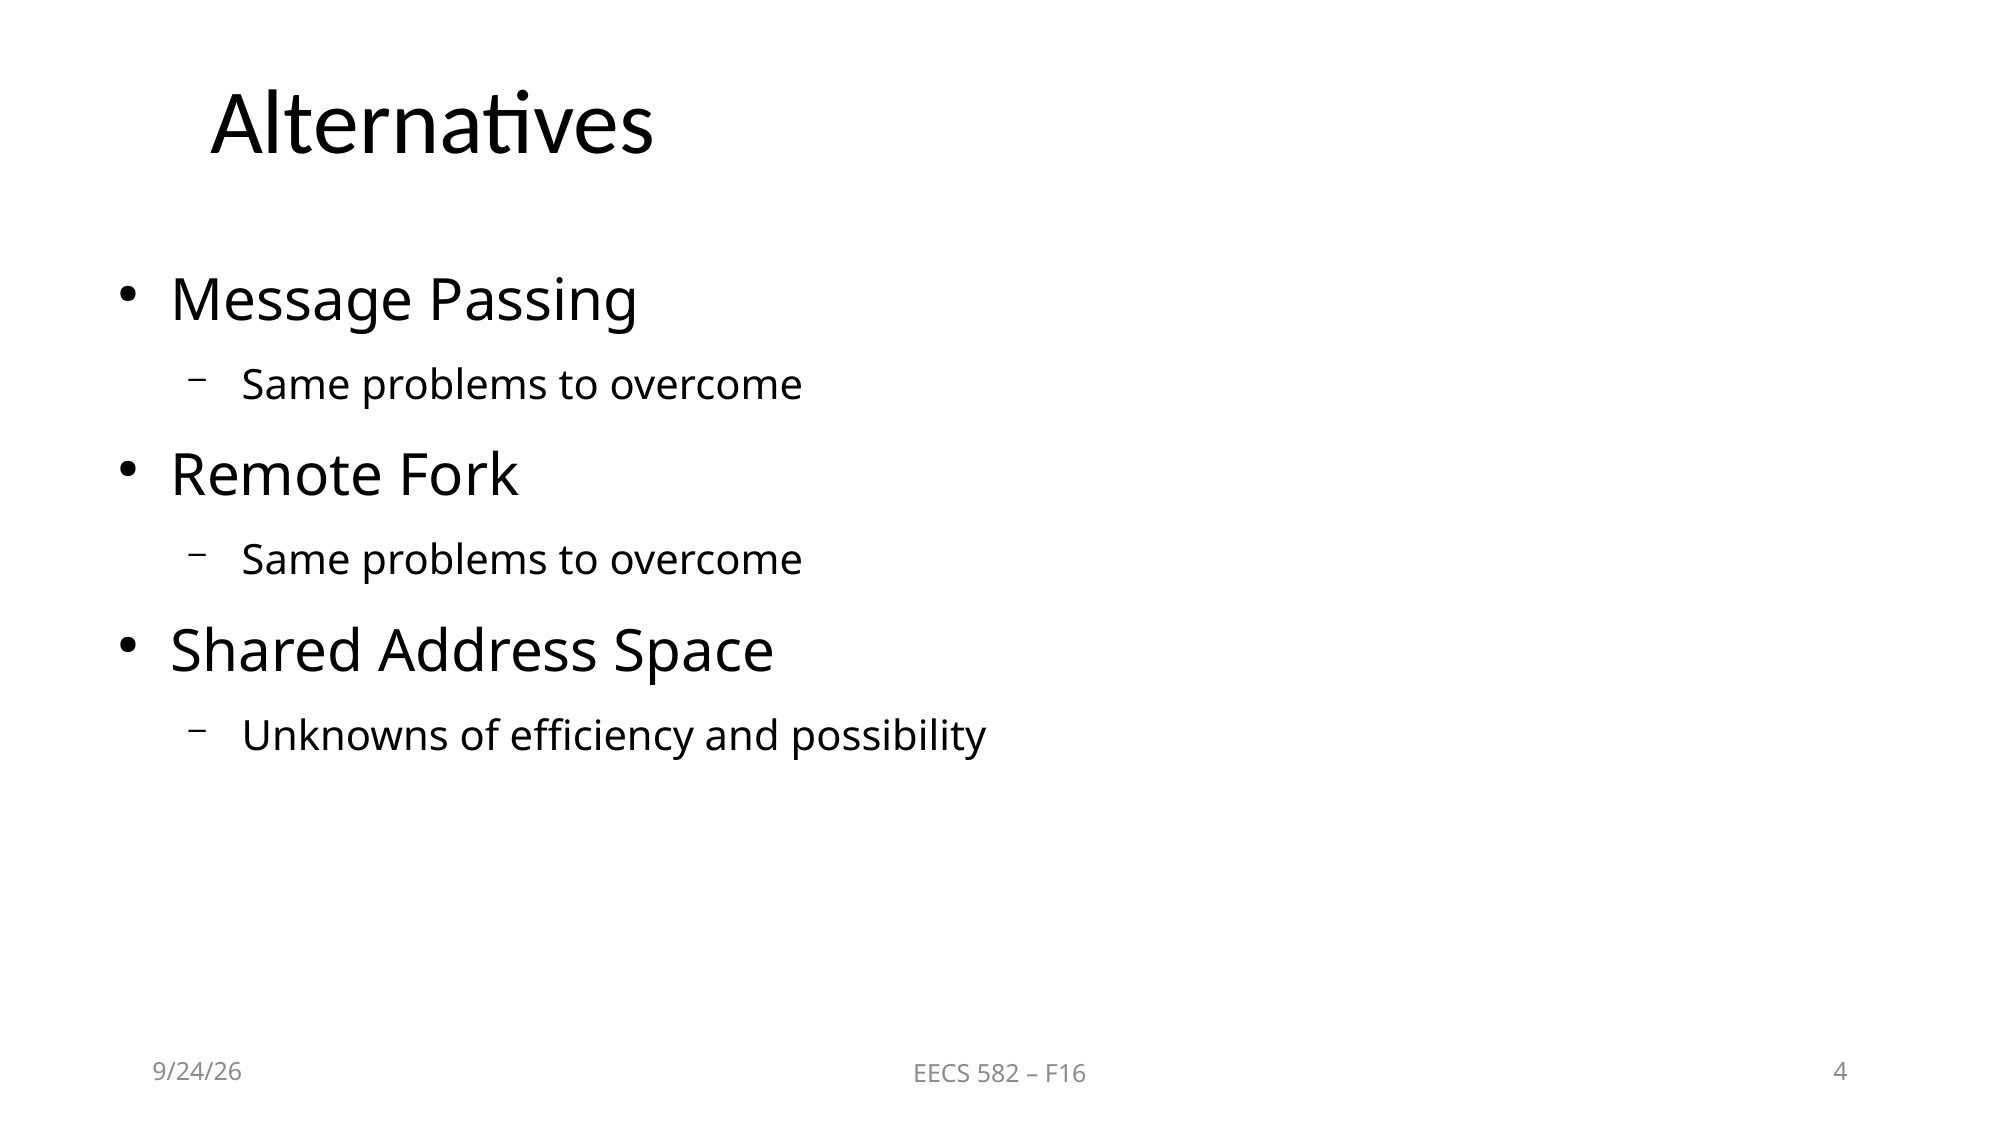

# Alternatives
Message Passing
Same problems to overcome
Remote Fork
Same problems to overcome
Shared Address Space
Unknowns of efficiency and possibility
4